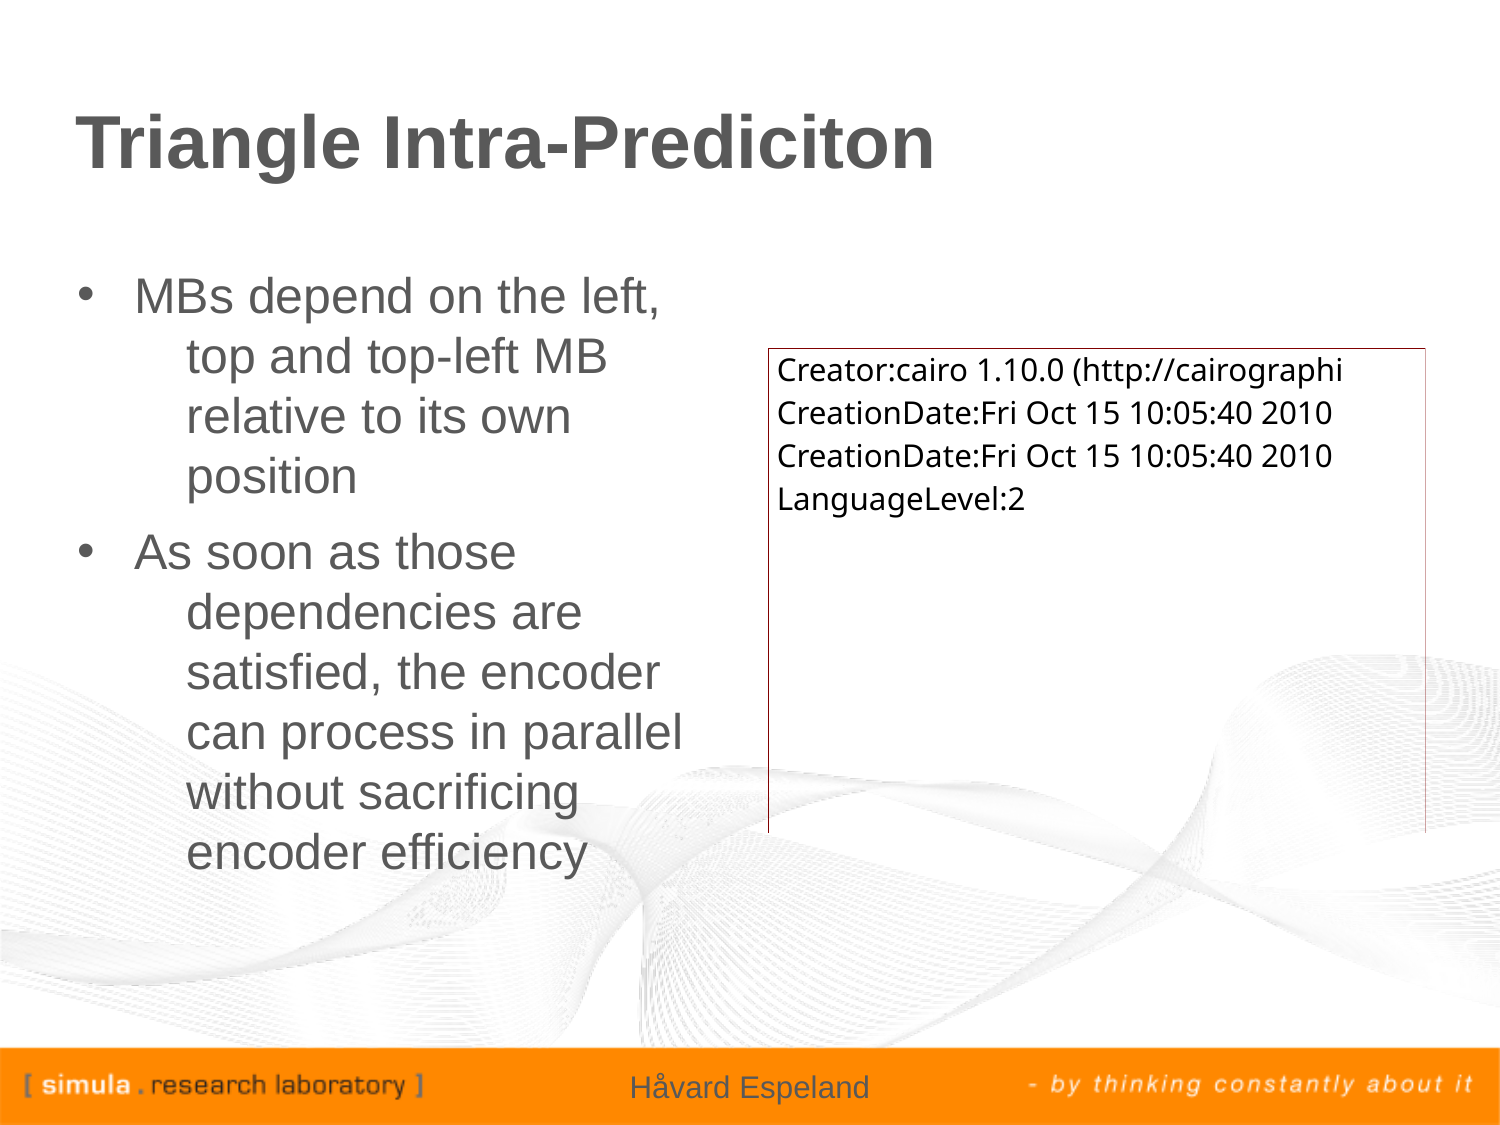

# Triangle Intra-Prediciton
MBs depend on the left, top and top-left MB relative to its own position
As soon as those dependencies are satisfied, the encoder can process in parallel without sacrificing encoder efficiency